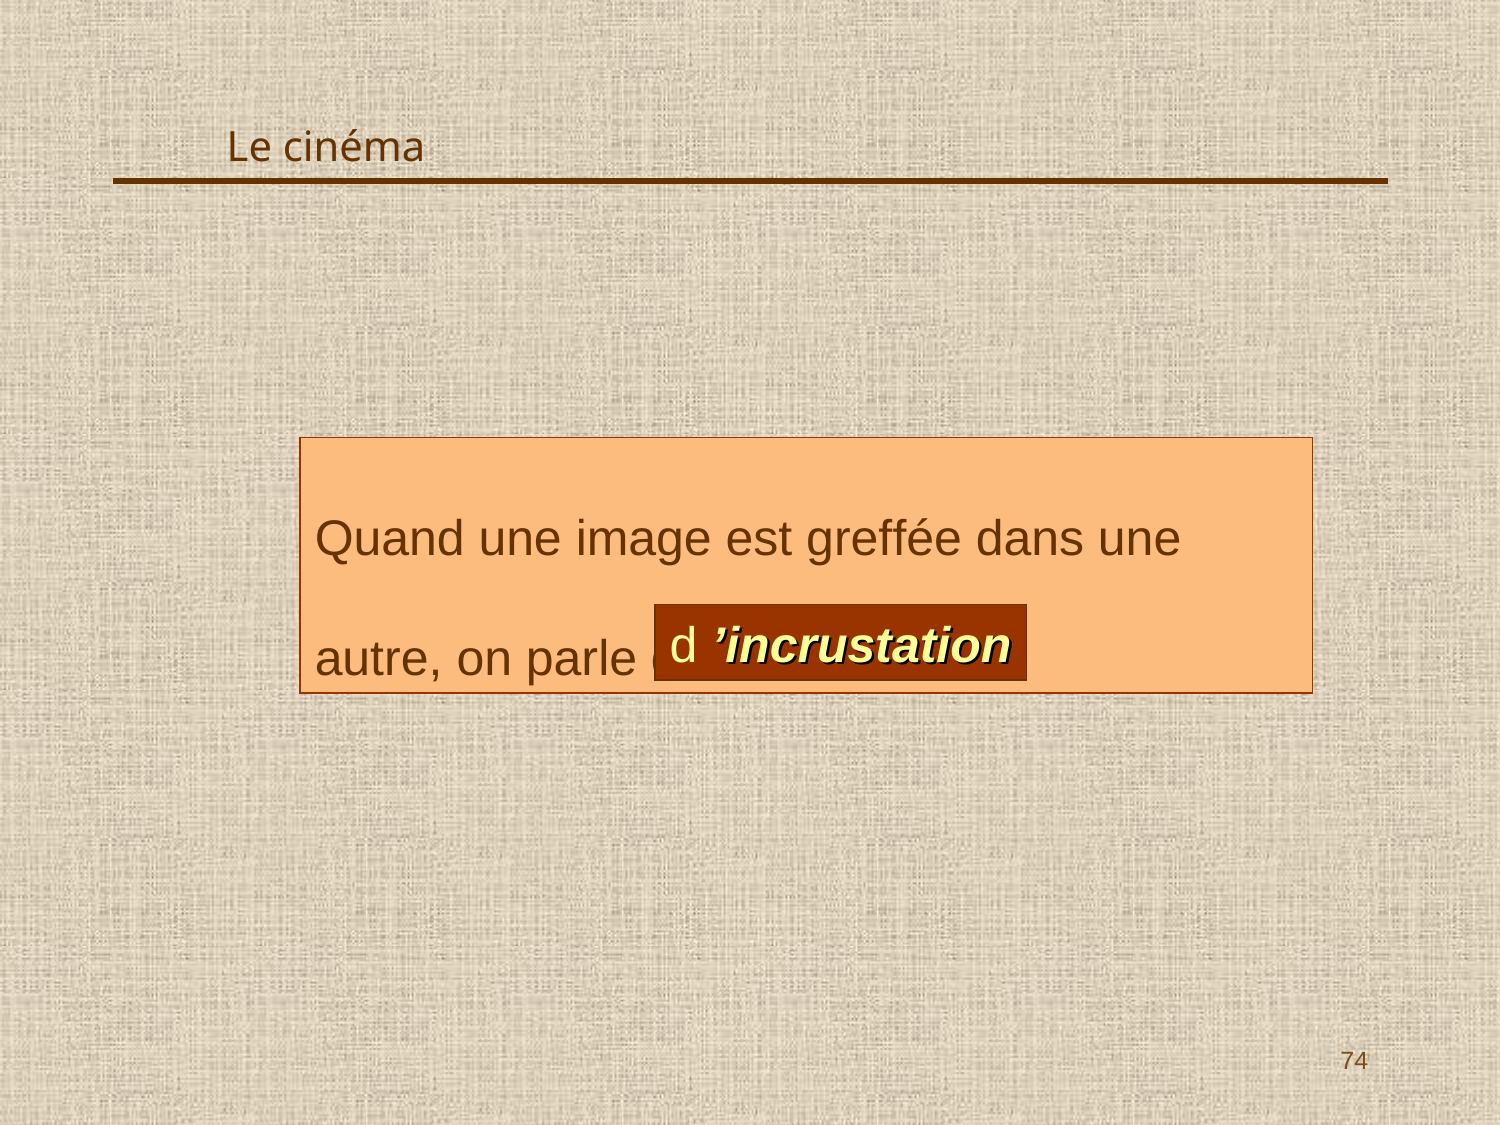

Le cinéma
Quand une image est greffée dans une autre, on parle de ...
d ’incrustation
74